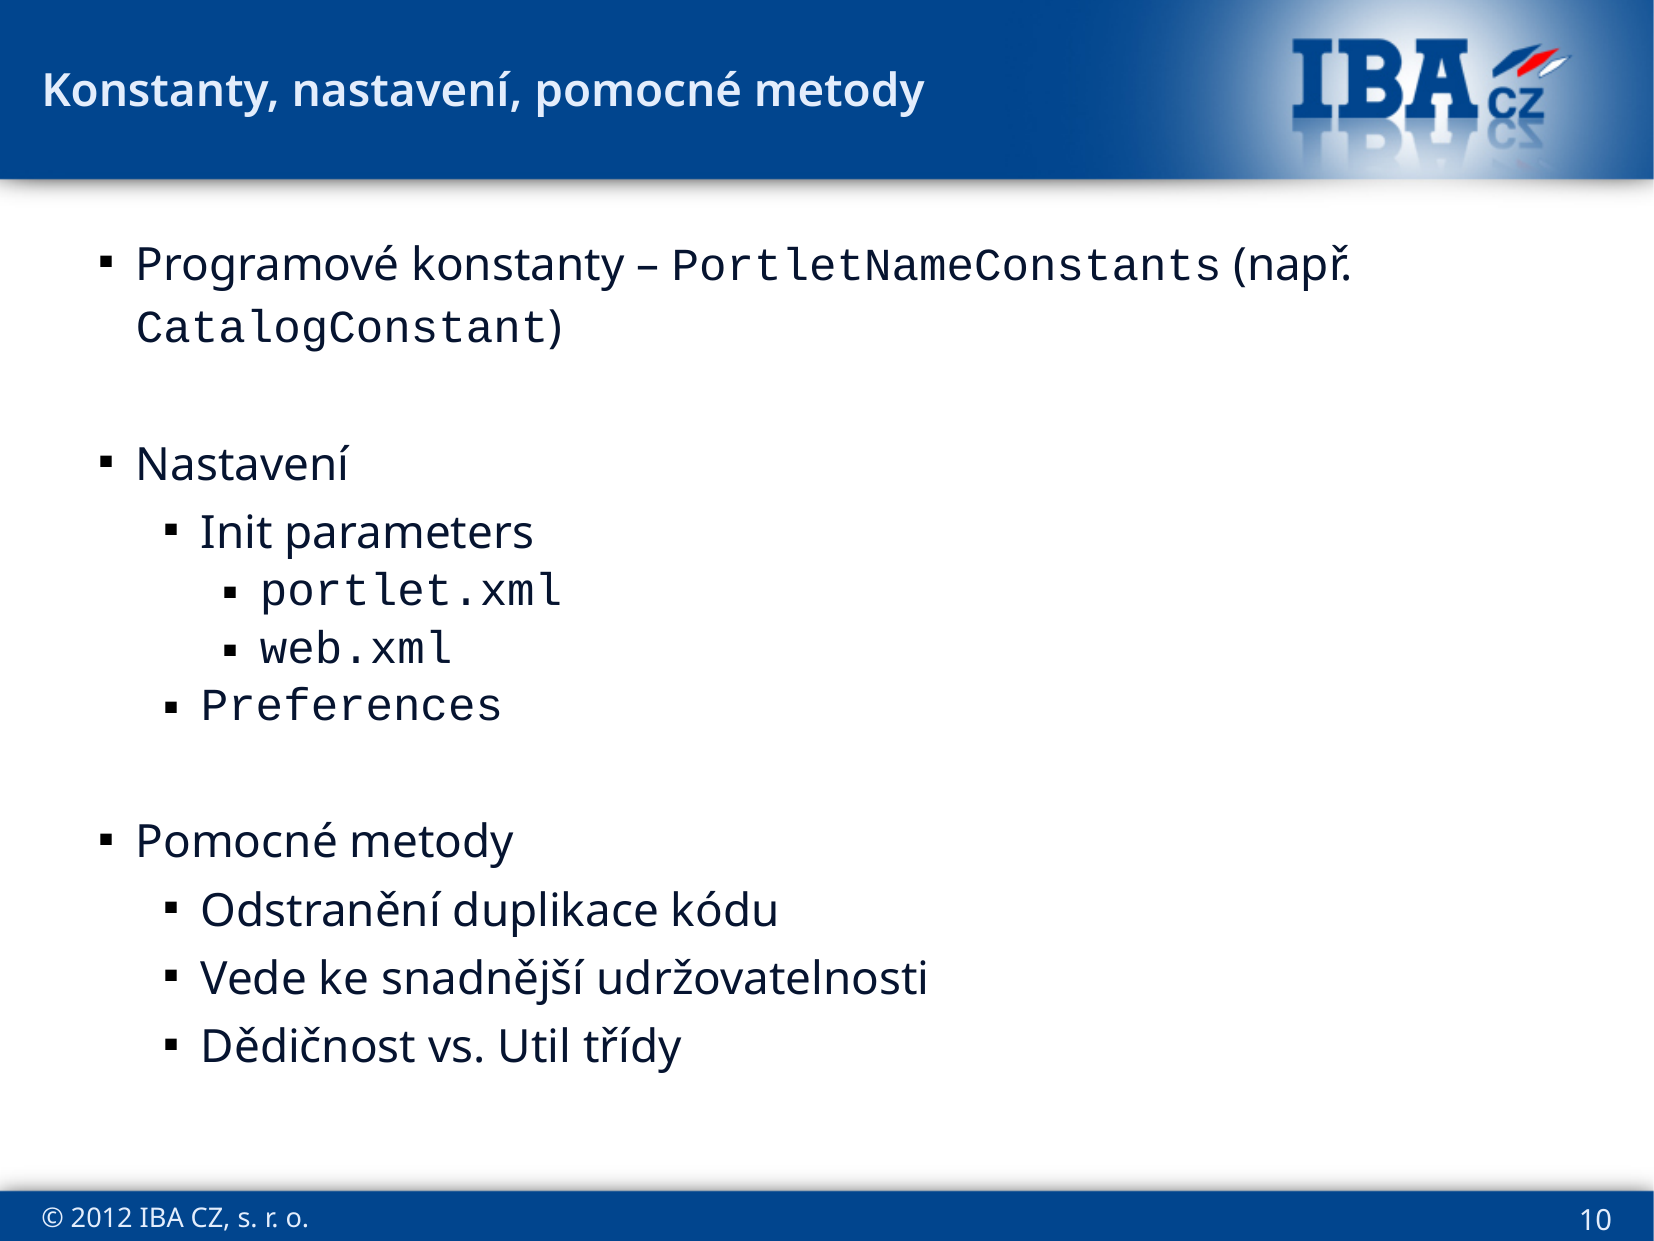

# Konstanty, nastavení, pomocné metody
Programové konstanty – PortletNameConstants (např. CatalogConstant)
Nastavení
Init parameters
portlet.xml
web.xml
Preferences
Pomocné metody
Odstranění duplikace kódu
Vede ke snadnější udržovatelnosti
Dědičnost vs. Util třídy
10